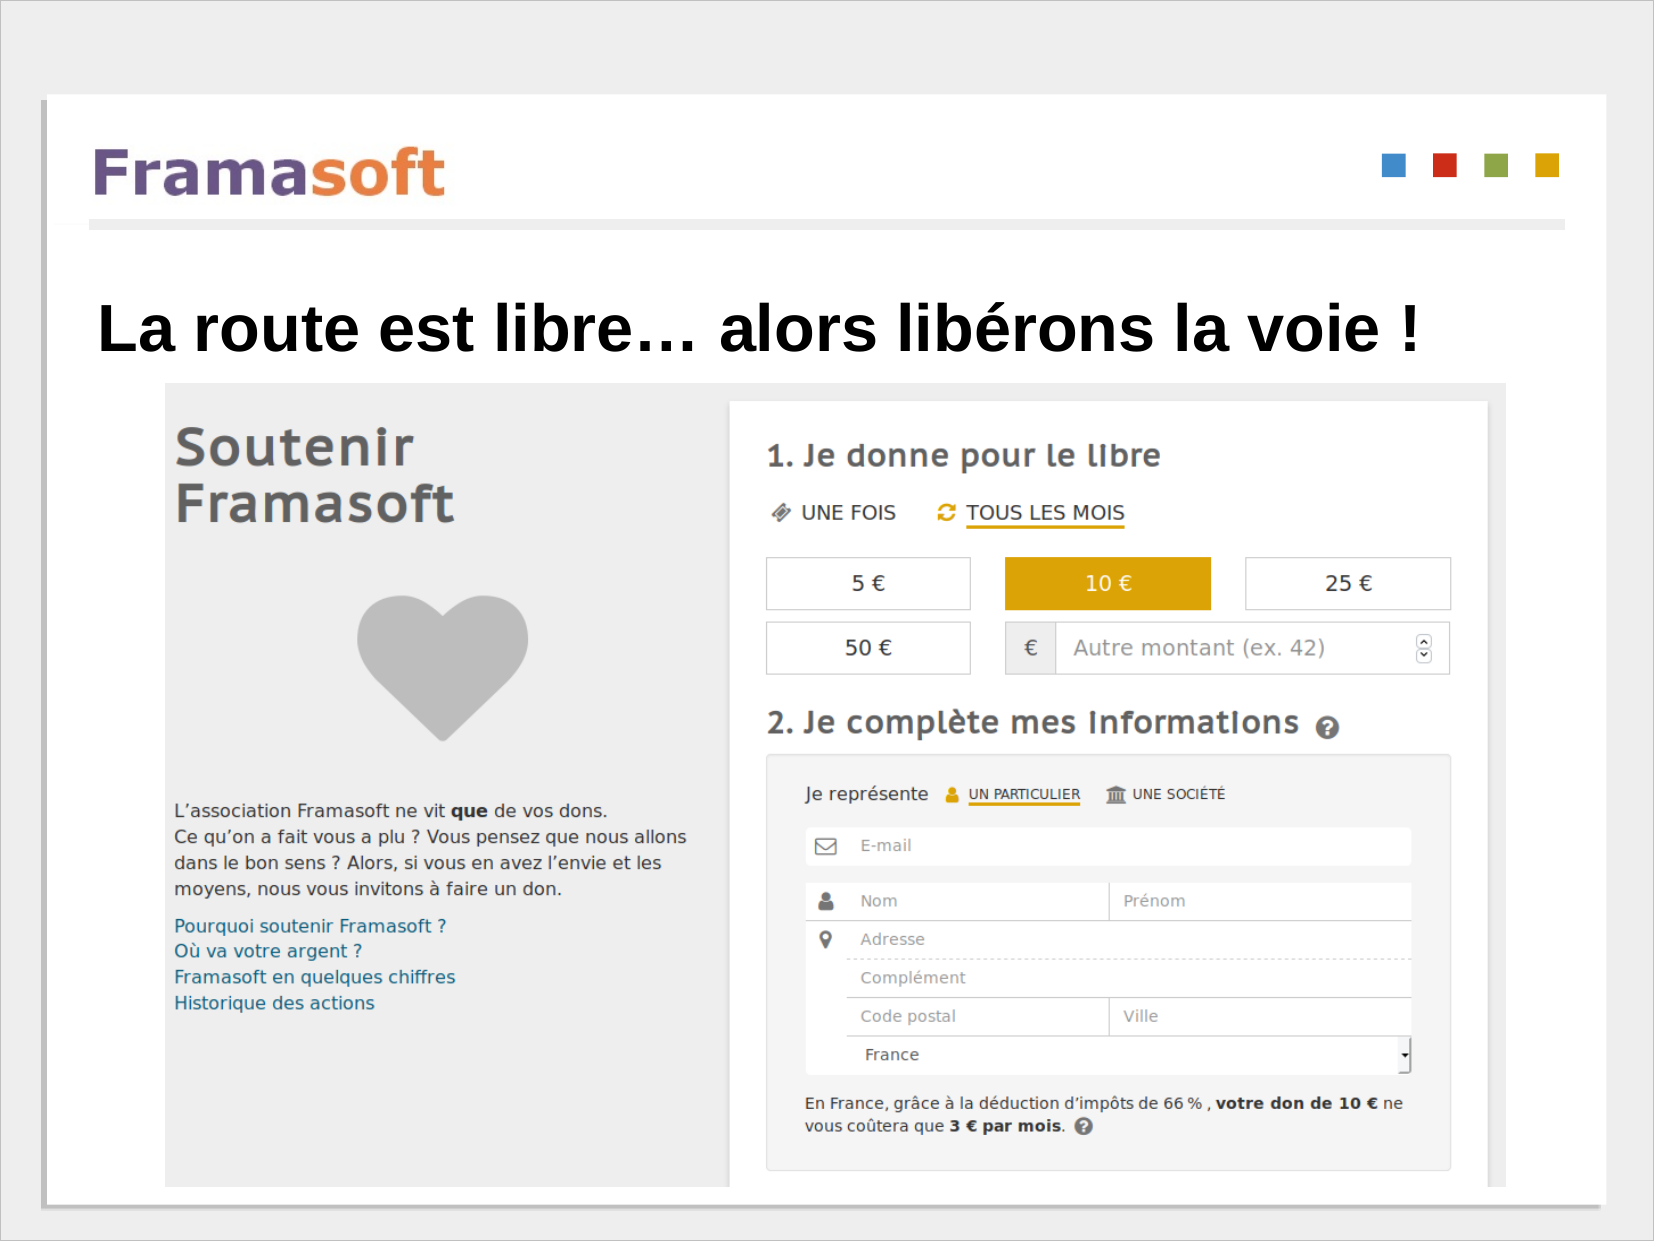

La route est libre… alors libérons la voie !